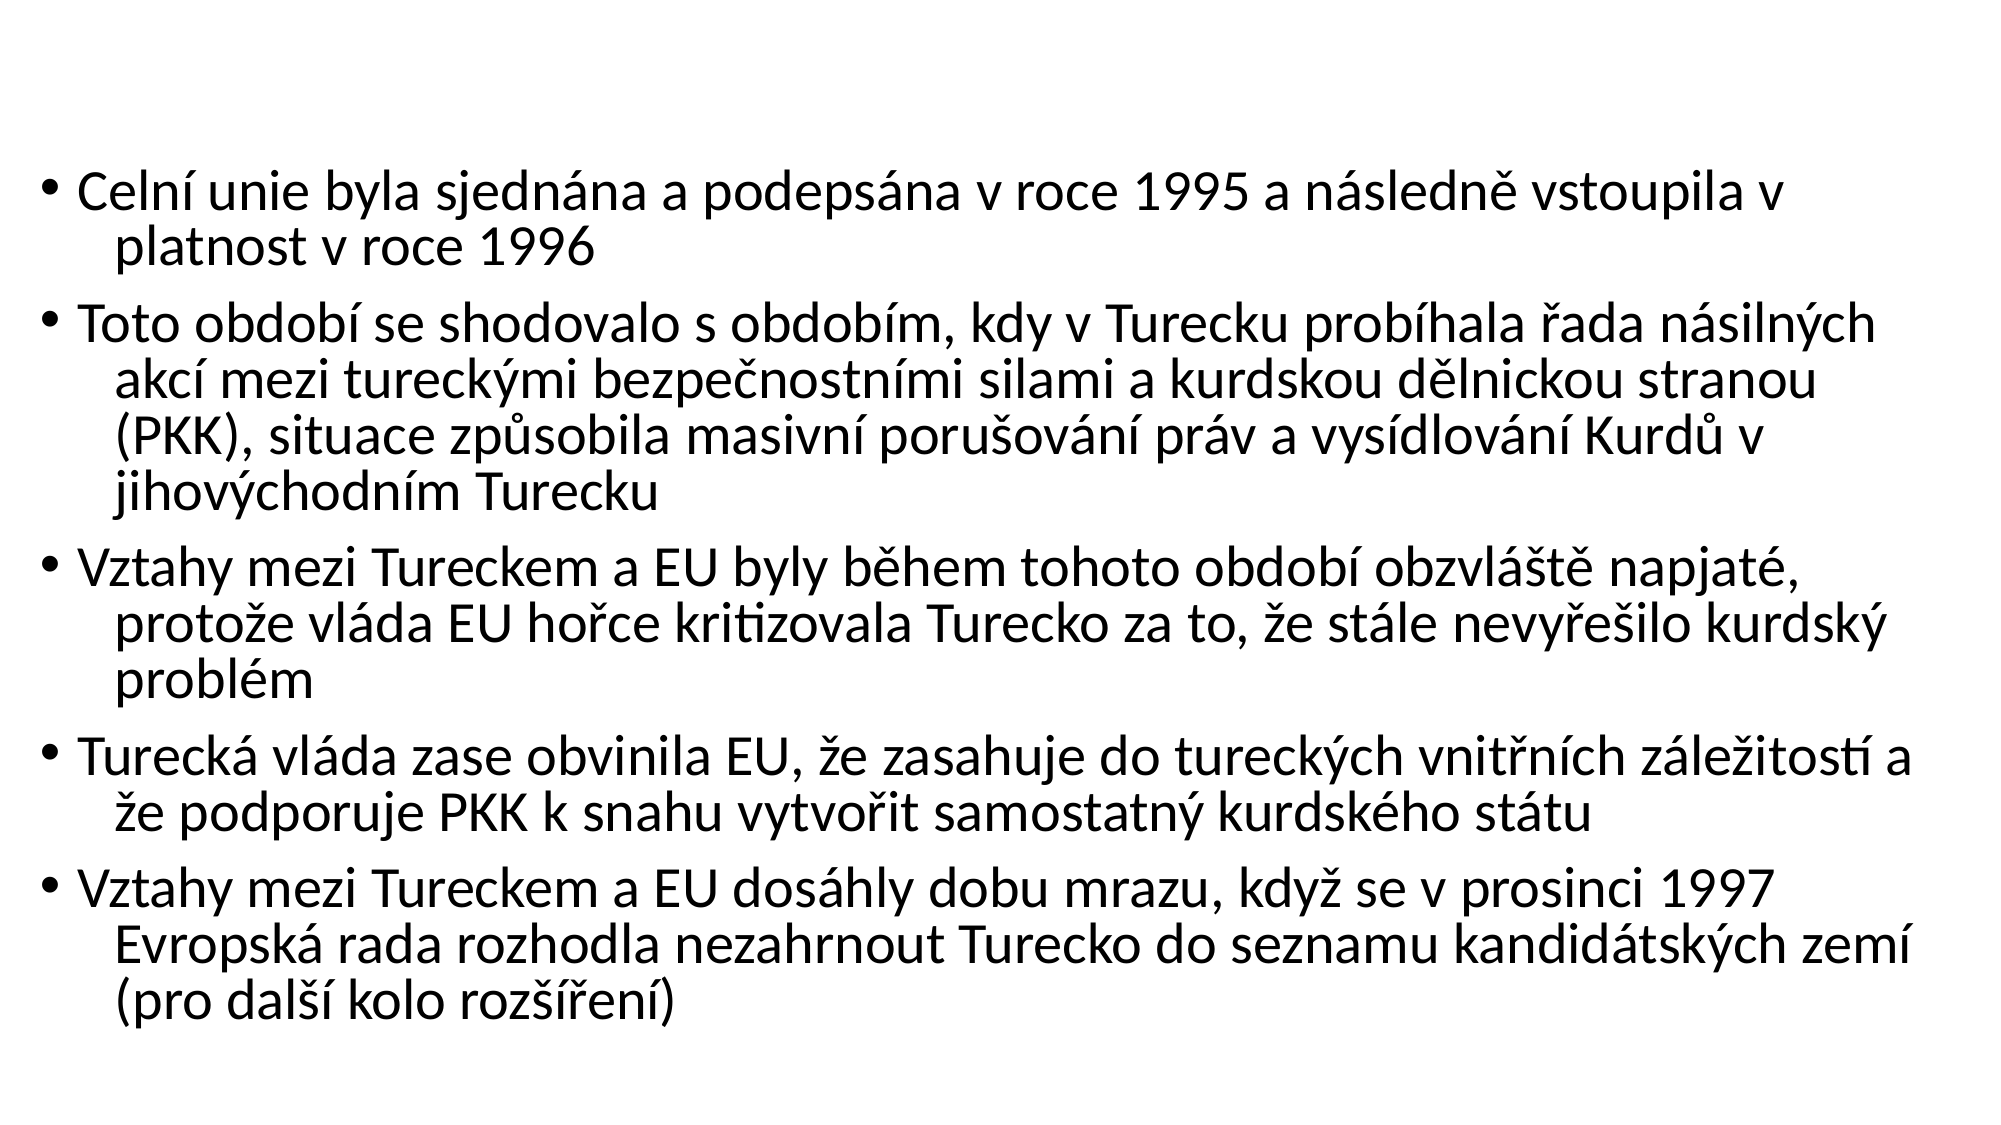

#
Celní unie byla sjednána a podepsána v roce 1995 a následně vstoupila v platnost v roce 1996
Toto období se shodovalo s obdobím, kdy v Turecku probíhala řada násilných akcí mezi tureckými bezpečnostními silami a kurdskou dělnickou stranou (PKK), situace způsobila masivní porušování práv a vysídlování Kurdů v jihovýchodním Turecku
Vztahy mezi Tureckem a EU byly během tohoto období obzvláště napjaté, protože vláda EU hořce kritizovala Turecko za to, že stále nevyřešilo kurdský problém
Turecká vláda zase obvinila EU, že zasahuje do tureckých vnitřních záležitostí a že podporuje PKK k snahu vytvořit samostatný kurdského státu
Vztahy mezi Tureckem a EU dosáhly dobu mrazu, když se v prosinci 1997 Evropská rada rozhodla nezahrnout Turecko do seznamu kandidátských zemí (pro další kolo rozšíření)